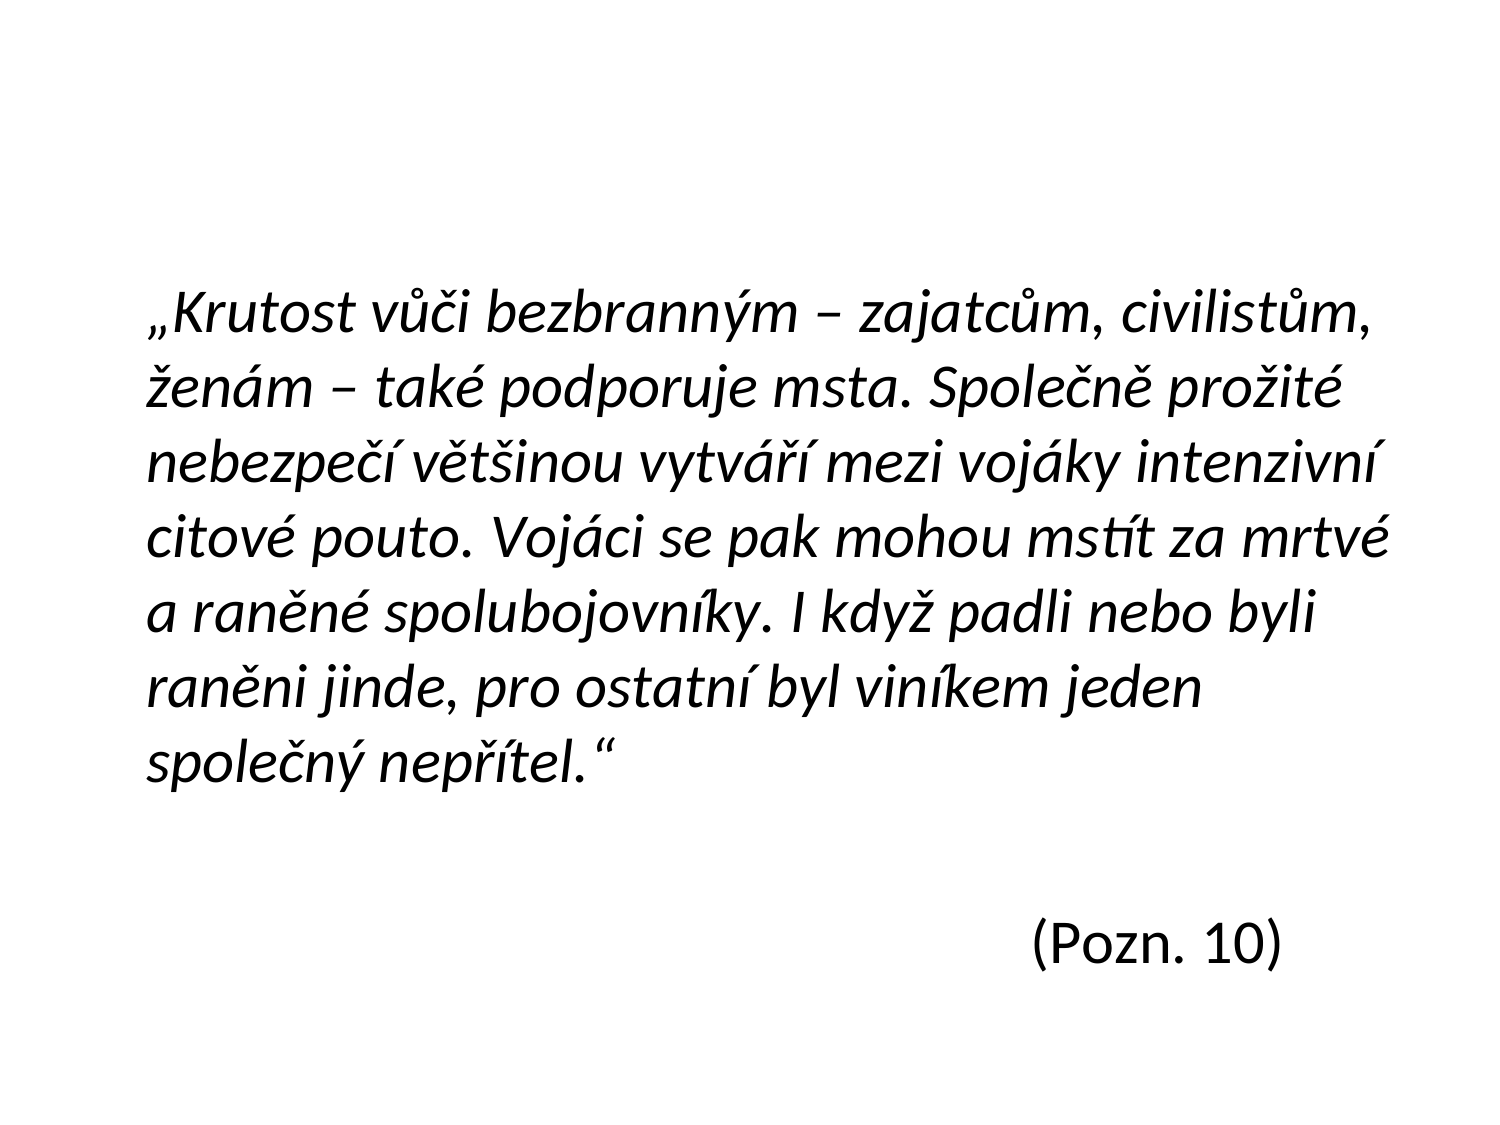

# „Krutost vůči bezbranným – zajatcům, civilistům, ženám – také podporuje msta. Společně prožité nebezpečí většinou vytváří mezi vojáky intenzivní citové pouto. Vojáci se pak mohou mstít za mrtvé a raněné spolubojovníky. I když padli nebo byli raněni jinde, pro ostatní byl viníkem jeden společný nepřítel.“
 (Pozn. 10)